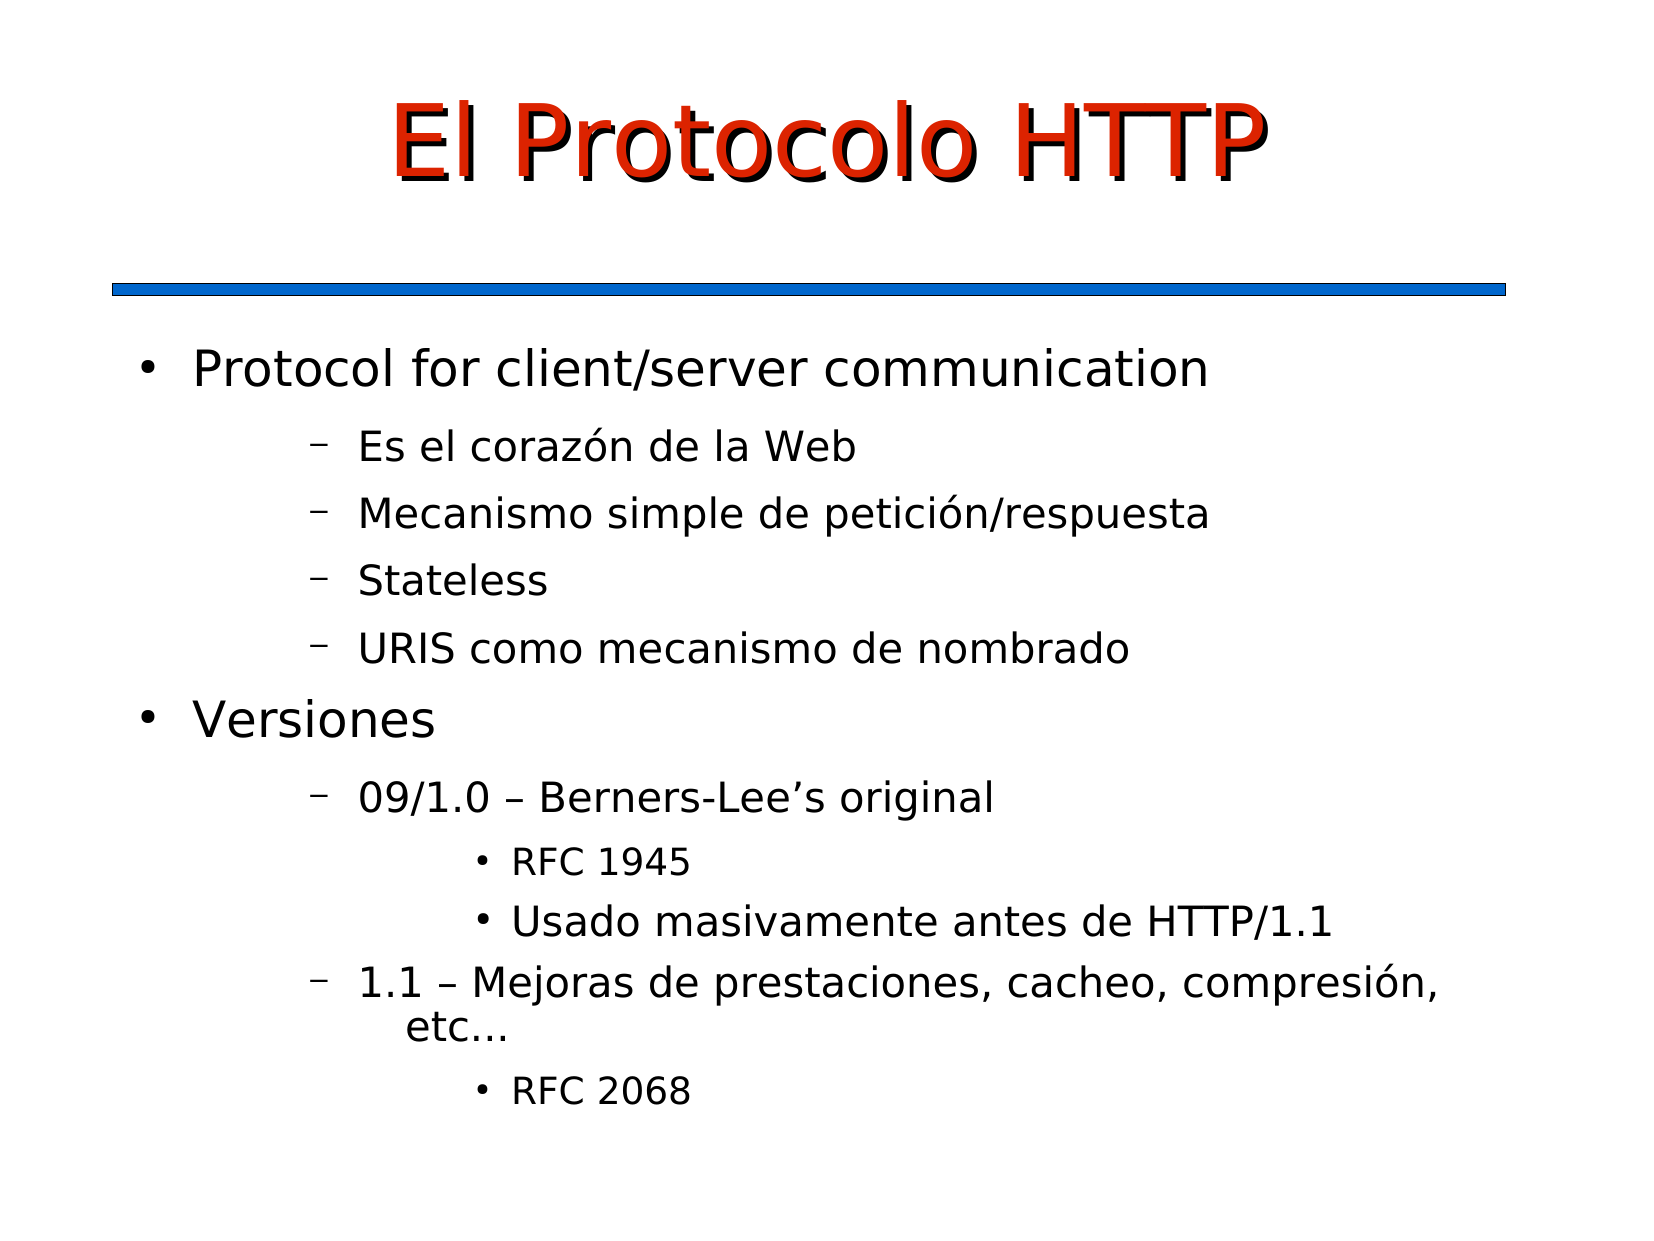

# El Protocolo HTTP
Protocol for client/server communication
Es el corazón de la Web
Mecanismo simple de petición/respuesta
Stateless
URIS como mecanismo de nombrado
Versiones
09/1.0 – Berners-Lee’s original
RFC 1945
Usado masivamente antes de HTTP/1.1
1.1 – Mejoras de prestaciones, cacheo, compresión, etc...
RFC 2068